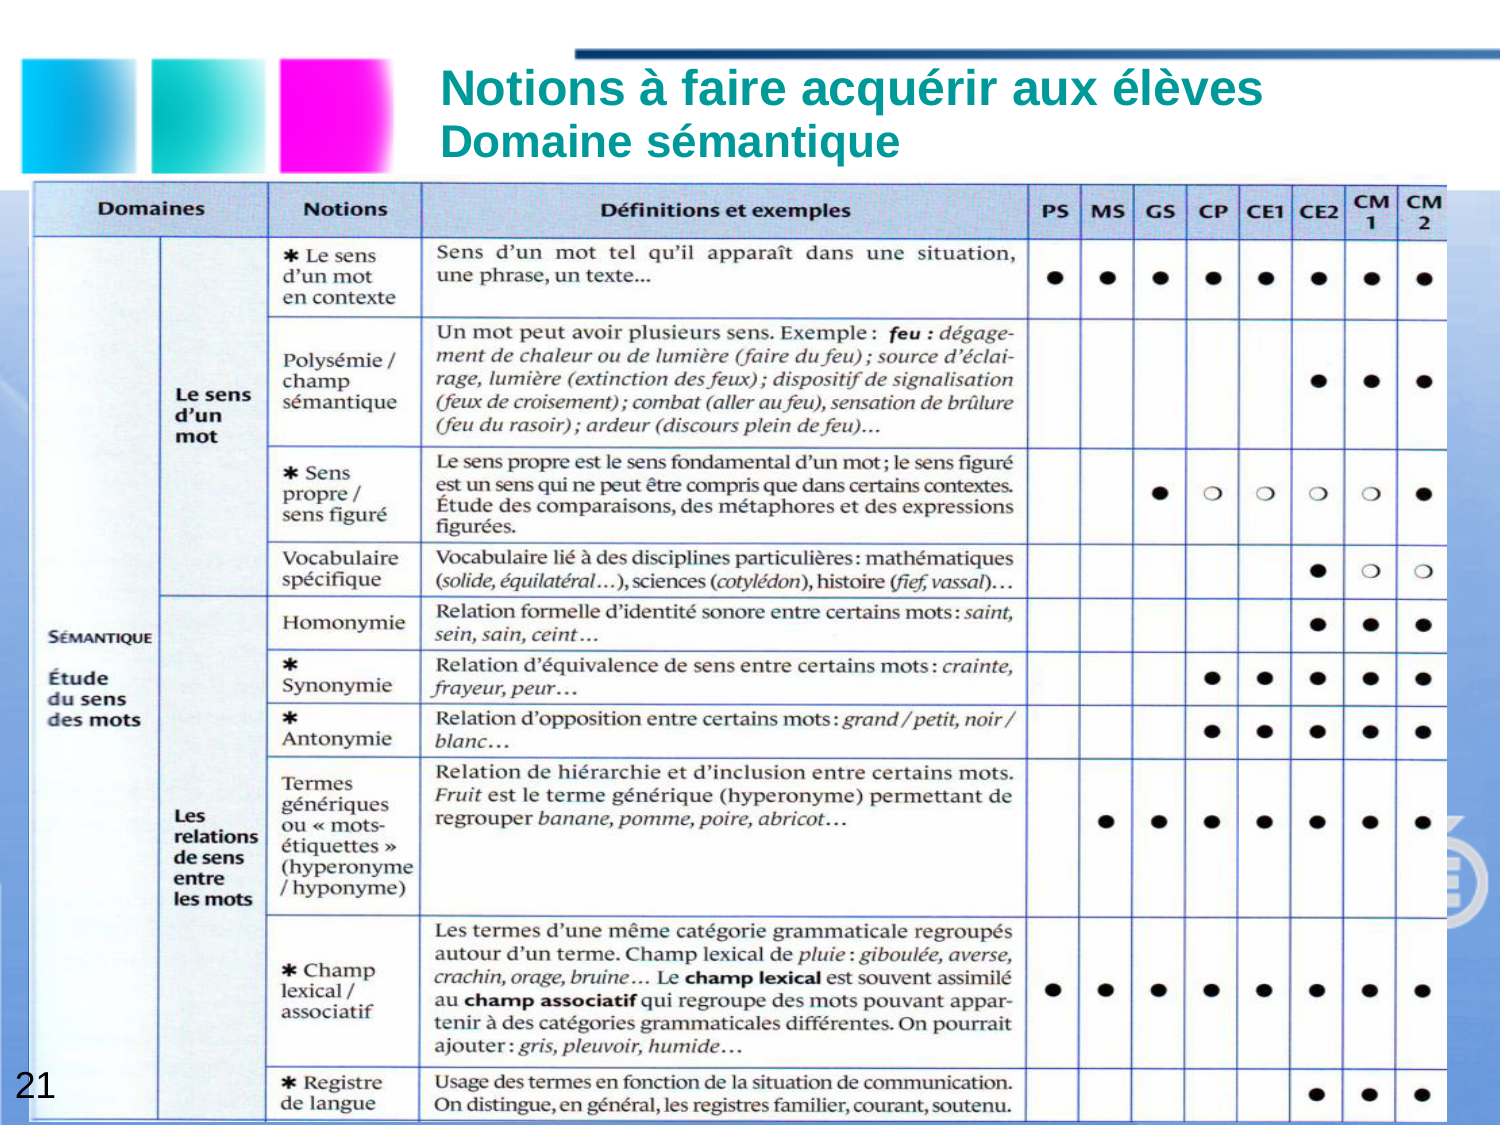

# Notions à faire acquérir aux élèves Domaine sémantique